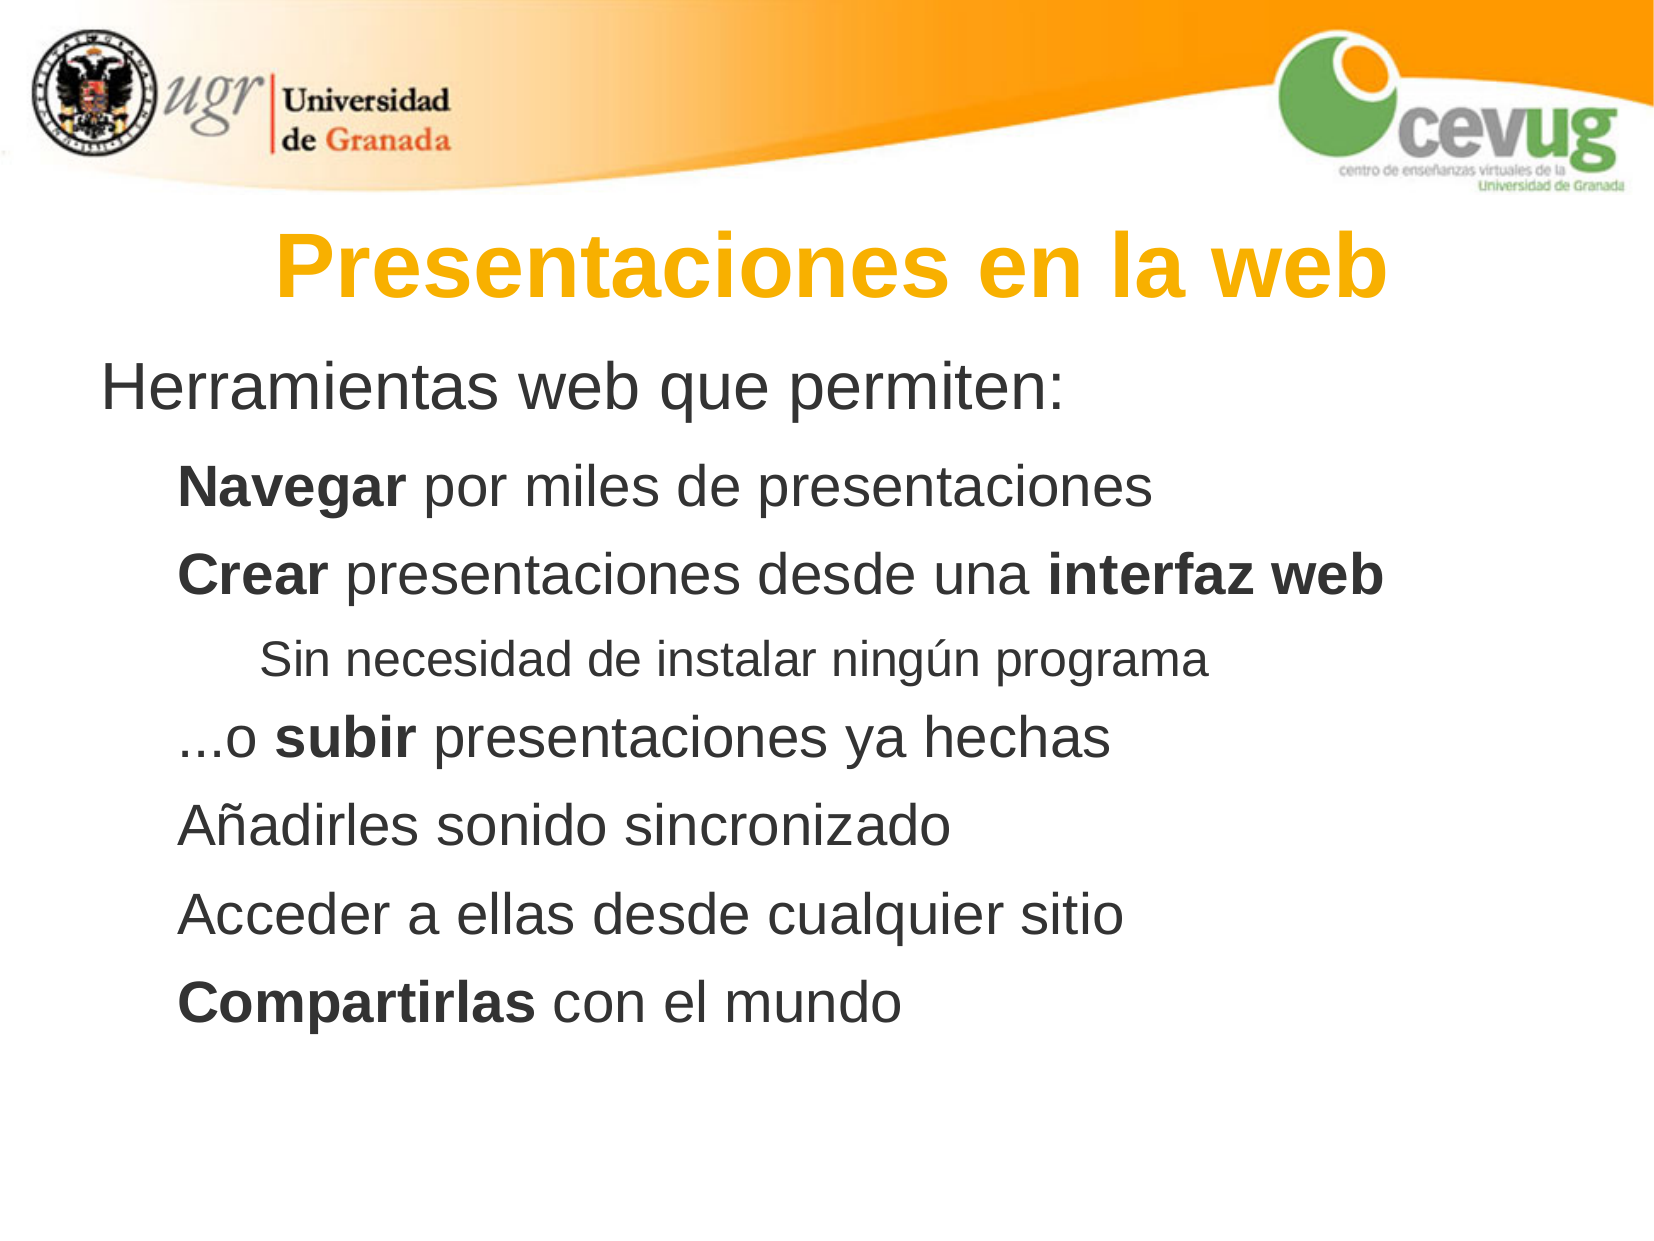

# Presentaciones en la web
Herramientas web que permiten:
Navegar por miles de presentaciones
Crear presentaciones desde una interfaz web
Sin necesidad de instalar ningún programa
...o subir presentaciones ya hechas
Añadirles sonido sincronizado
Acceder a ellas desde cualquier sitio
Compartirlas con el mundo